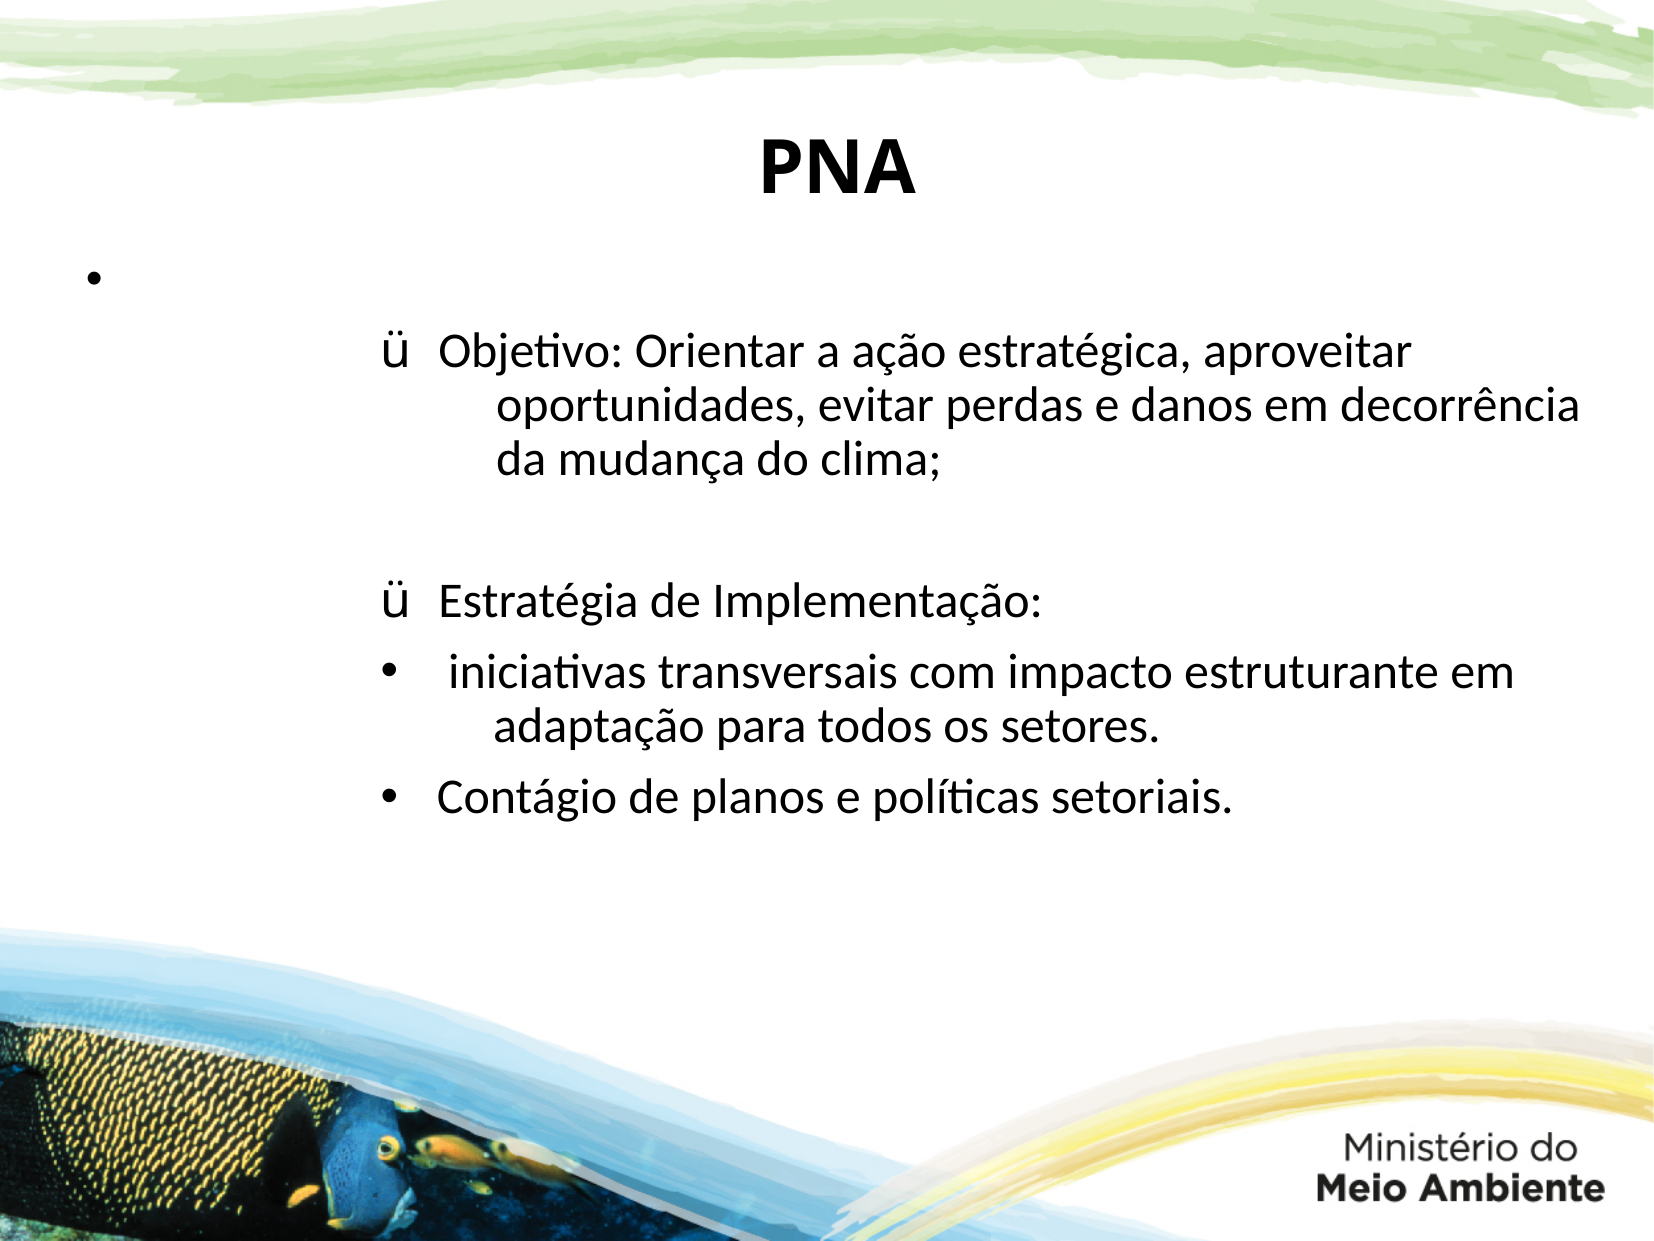

# PNA
Objetivo: Orientar a ação estratégica, aproveitar oportunidades, evitar perdas e danos em decorrência da mudança do clima;
Estratégia de Implementação:
 iniciativas transversais com impacto estruturante em adaptação para todos os setores.
Contágio de planos e políticas setoriais.